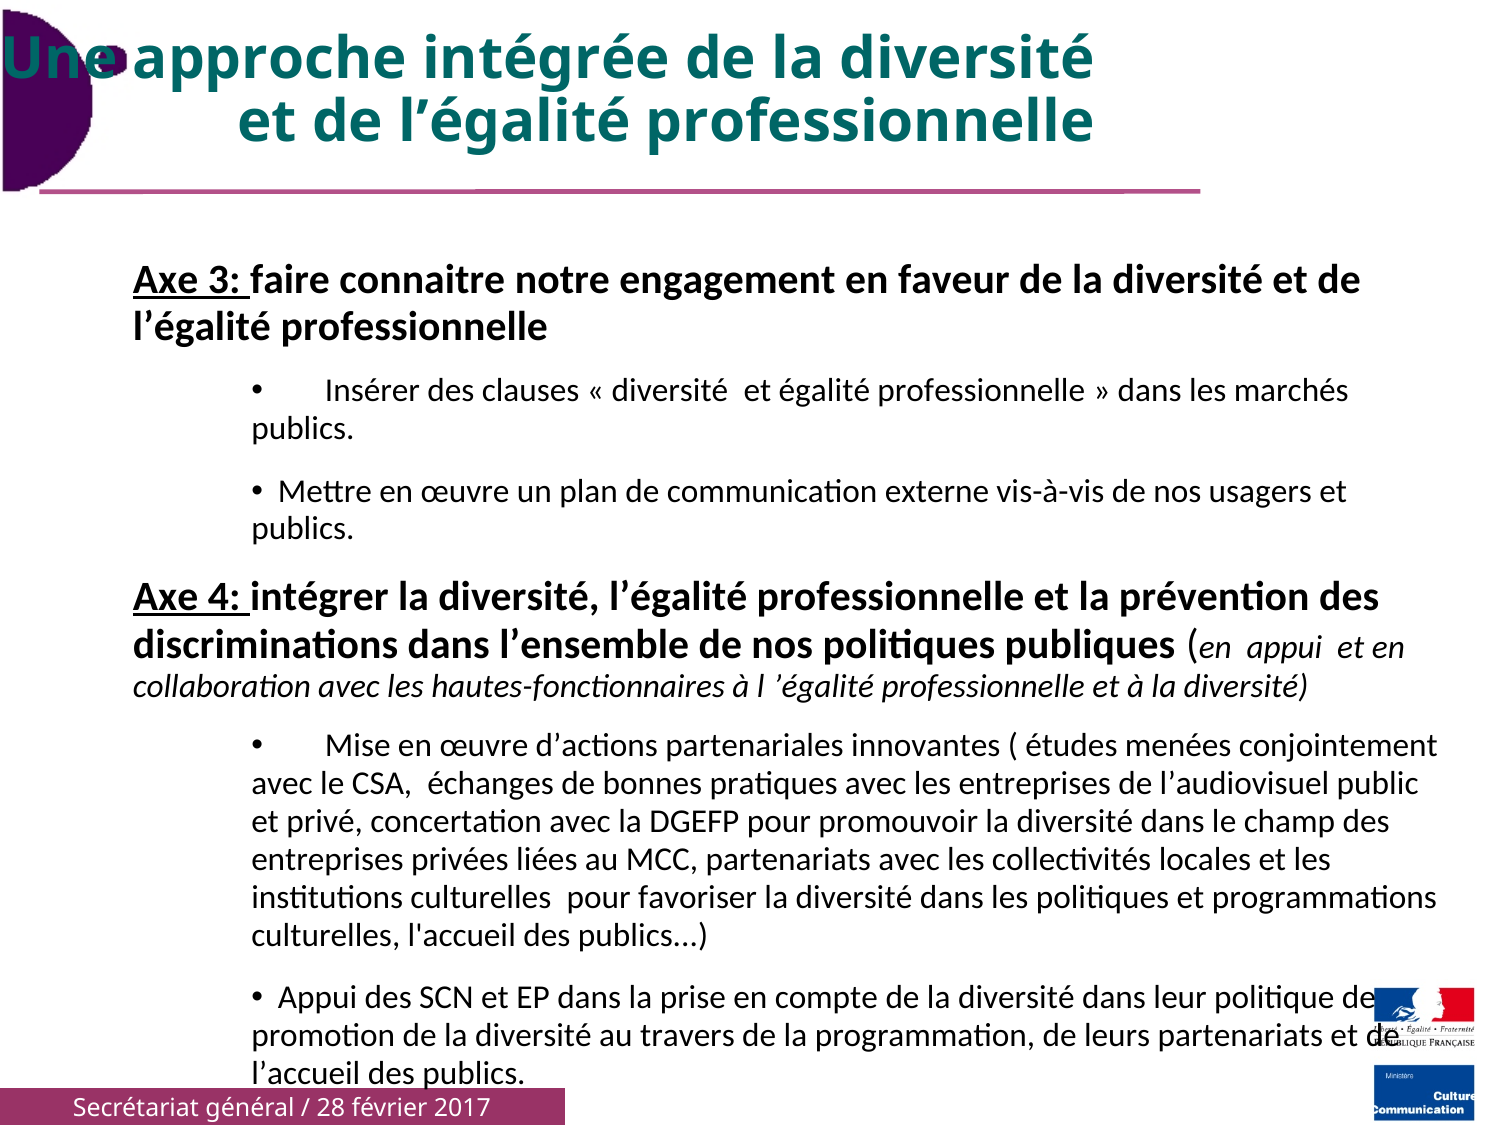

# Une approche intégrée de la diversité et de l’égalité professionnelle
Axe 3: faire connaitre notre engagement en faveur de la diversité et de l’égalité professionnelle
	Insérer des clauses « diversité  et égalité professionnelle » dans les marchés publics.
 Mettre en œuvre un plan de communication externe vis-à-vis de nos usagers et publics.
Axe 4: intégrer la diversité, l’égalité professionnelle et la prévention des discriminations dans l’ensemble de nos politiques publiques (en appui et en collaboration avec les hautes-fonctionnaires à l ’égalité professionnelle et à la diversité)
	Mise en œuvre d’actions partenariales innovantes ( études menées conjointement avec le CSA, échanges de bonnes pratiques avec les entreprises de l’audiovisuel public et privé, concertation avec la DGEFP pour promouvoir la diversité dans le champ des entreprises privées liées au MCC, partenariats avec les collectivités locales et les institutions culturelles  pour favoriser la diversité dans les politiques et programmations culturelles, l'accueil des publics...)
 Appui des SCN et EP dans la prise en compte de la diversité dans leur politique de promotion de la diversité au travers de la programmation, de leurs partenariats et de l’accueil des publics.